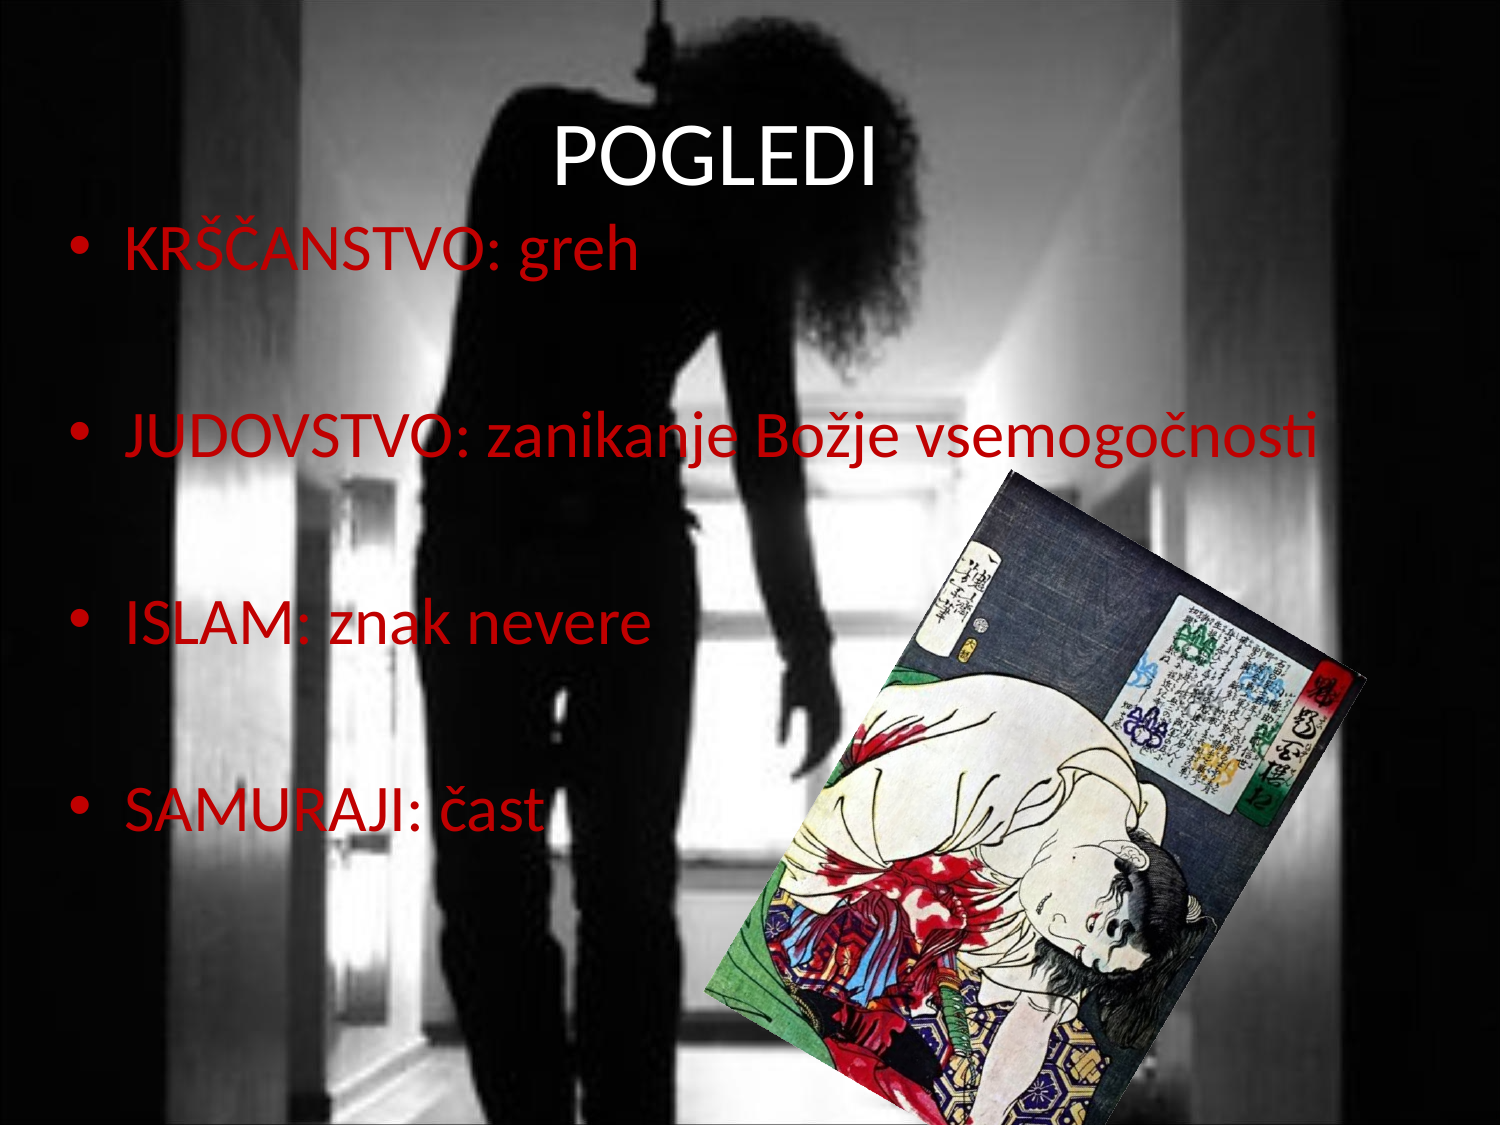

# POGLEDI
KRŠČANSTVO: greh
JUDOVSTVO: zanikanje Božje vsemogočnosti
ISLAM: znak nevere
SAMURAJI: čast